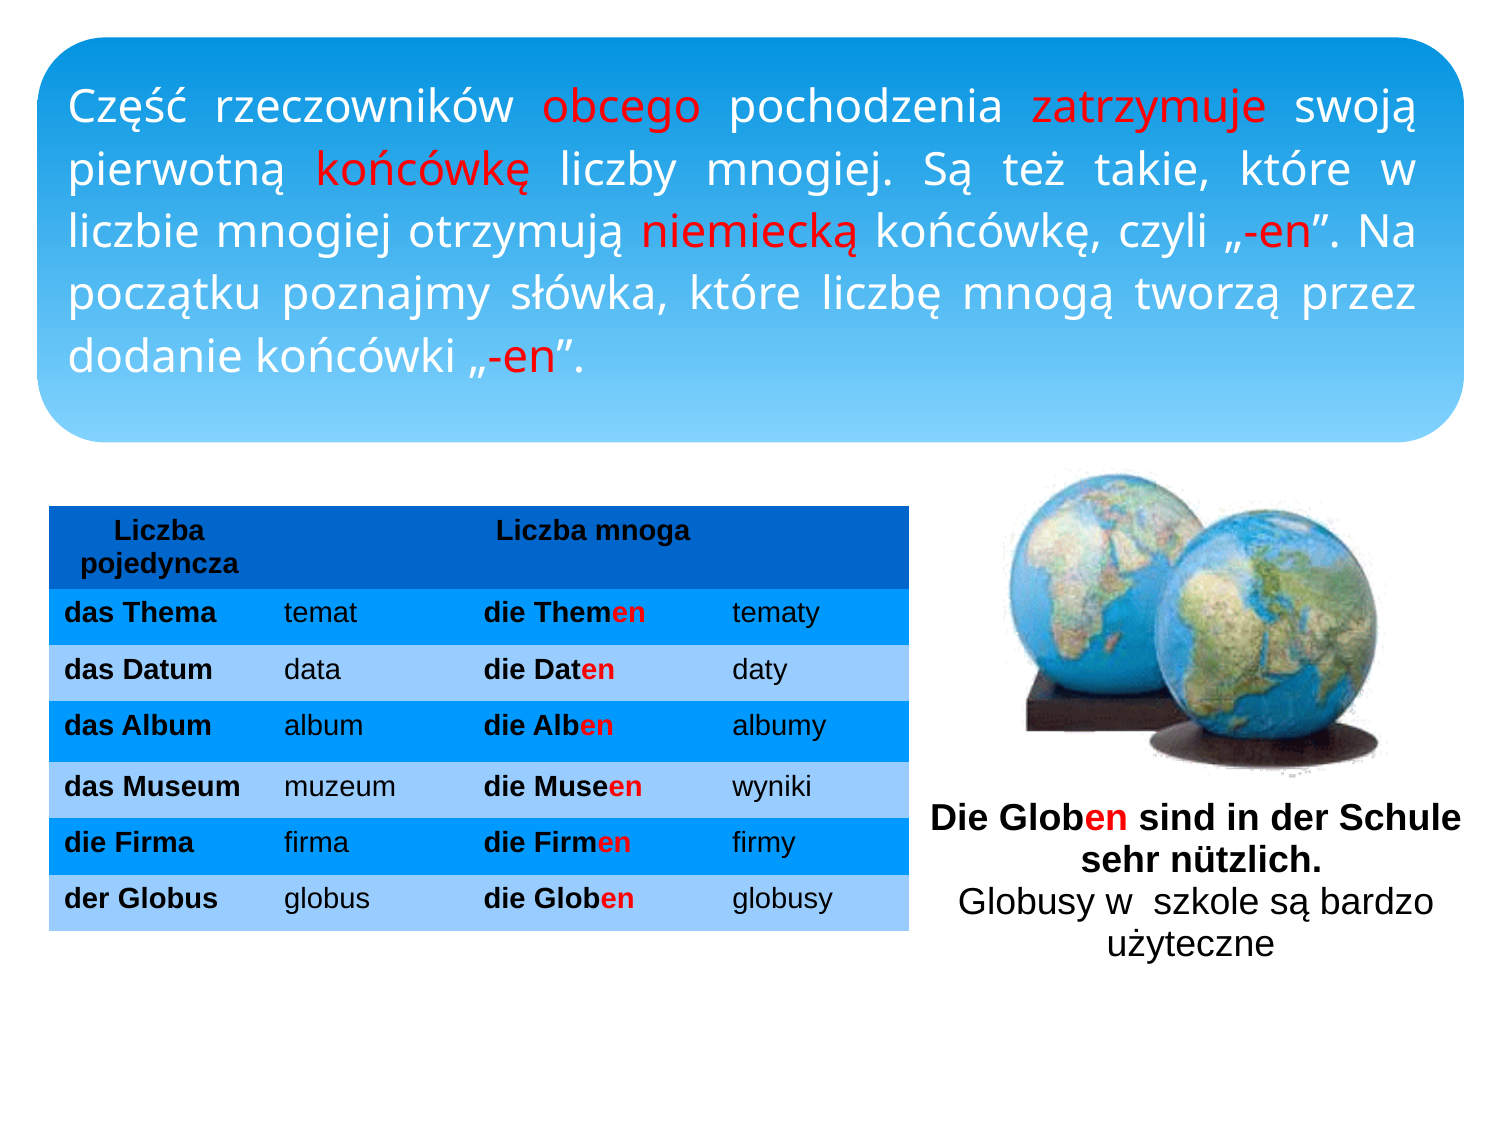

# Część rzeczowników obcego pochodzenia zatrzymuje swoją pierwotną końcówkę liczby mnogiej. Są też takie, które w liczbie mnogiej otrzymują niemiecką końcówkę, czyli „-en”. Na początku poznajmy słówka, które liczbę mnogą tworzą przez dodanie końcówki „-en”.
| Liczba pojedyncza | | Liczba mnoga | |
| --- | --- | --- | --- |
| das Thema | temat | die Themen | tematy |
| das Datum | data | die Daten | daty |
| das Album | album | die Alben | albumy |
| das Museum | muzeum | die Museen | wyniki |
| die Firma | firma | die Firmen | firmy |
| der Globus | globus | die Globen | globusy |
Die Globen sind in der Schule
 sehr nützlich.
Globusy w szkole są bardzo
użyteczne